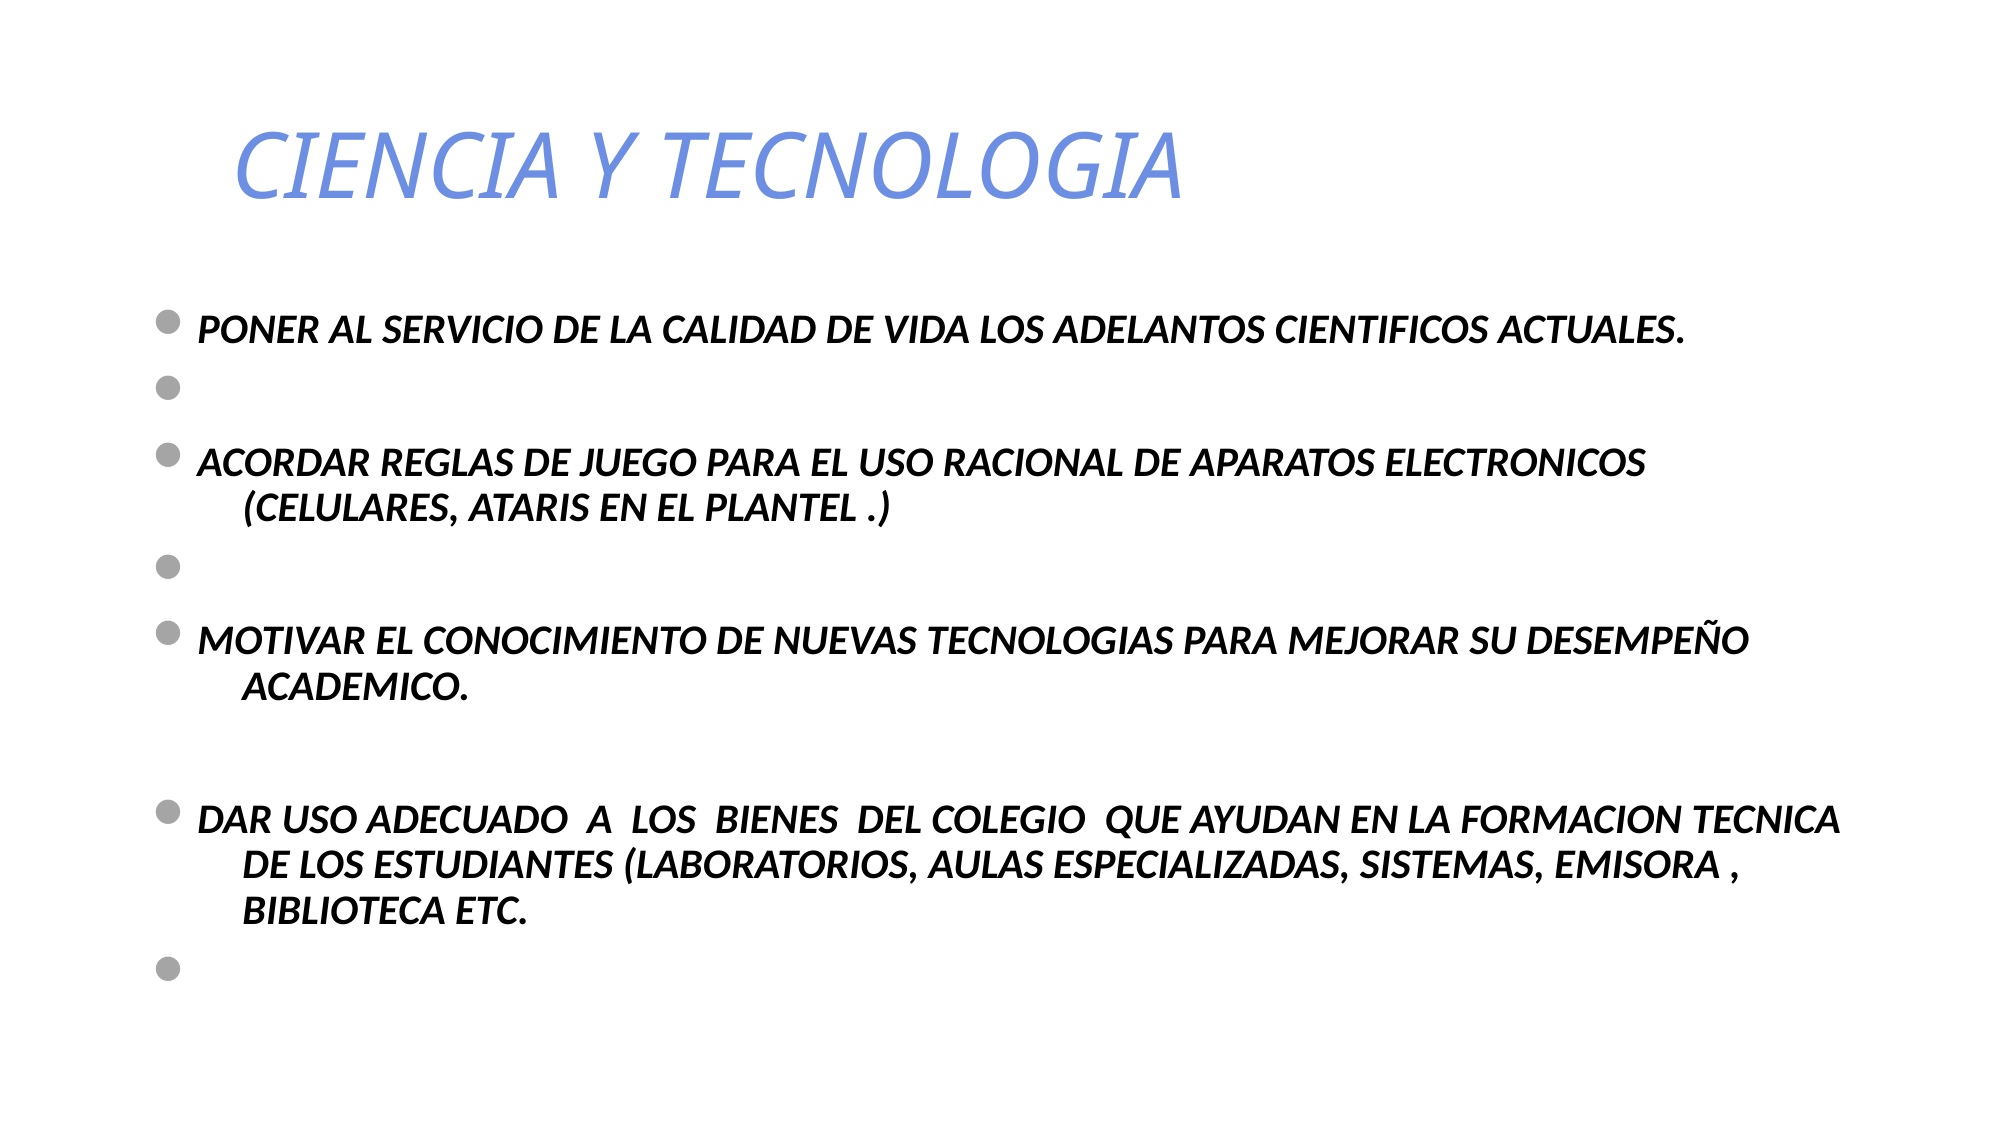

# CIENCIA Y TECNOLOGIA
PONER AL SERVICIO DE LA CALIDAD DE VIDA LOS ADELANTOS CIENTIFICOS ACTUALES.
ACORDAR REGLAS DE JUEGO PARA EL USO RACIONAL DE APARATOS ELECTRONICOS (CELULARES, ATARIS EN EL PLANTEL .)
MOTIVAR EL CONOCIMIENTO DE NUEVAS TECNOLOGIAS PARA MEJORAR SU DESEMPEÑO ACADEMICO.
DAR USO ADECUADO A LOS BIENES DEL COLEGIO QUE AYUDAN EN LA FORMACION TECNICA DE LOS ESTUDIANTES (LABORATORIOS, AULAS ESPECIALIZADAS, SISTEMAS, EMISORA , BIBLIOTECA ETC.